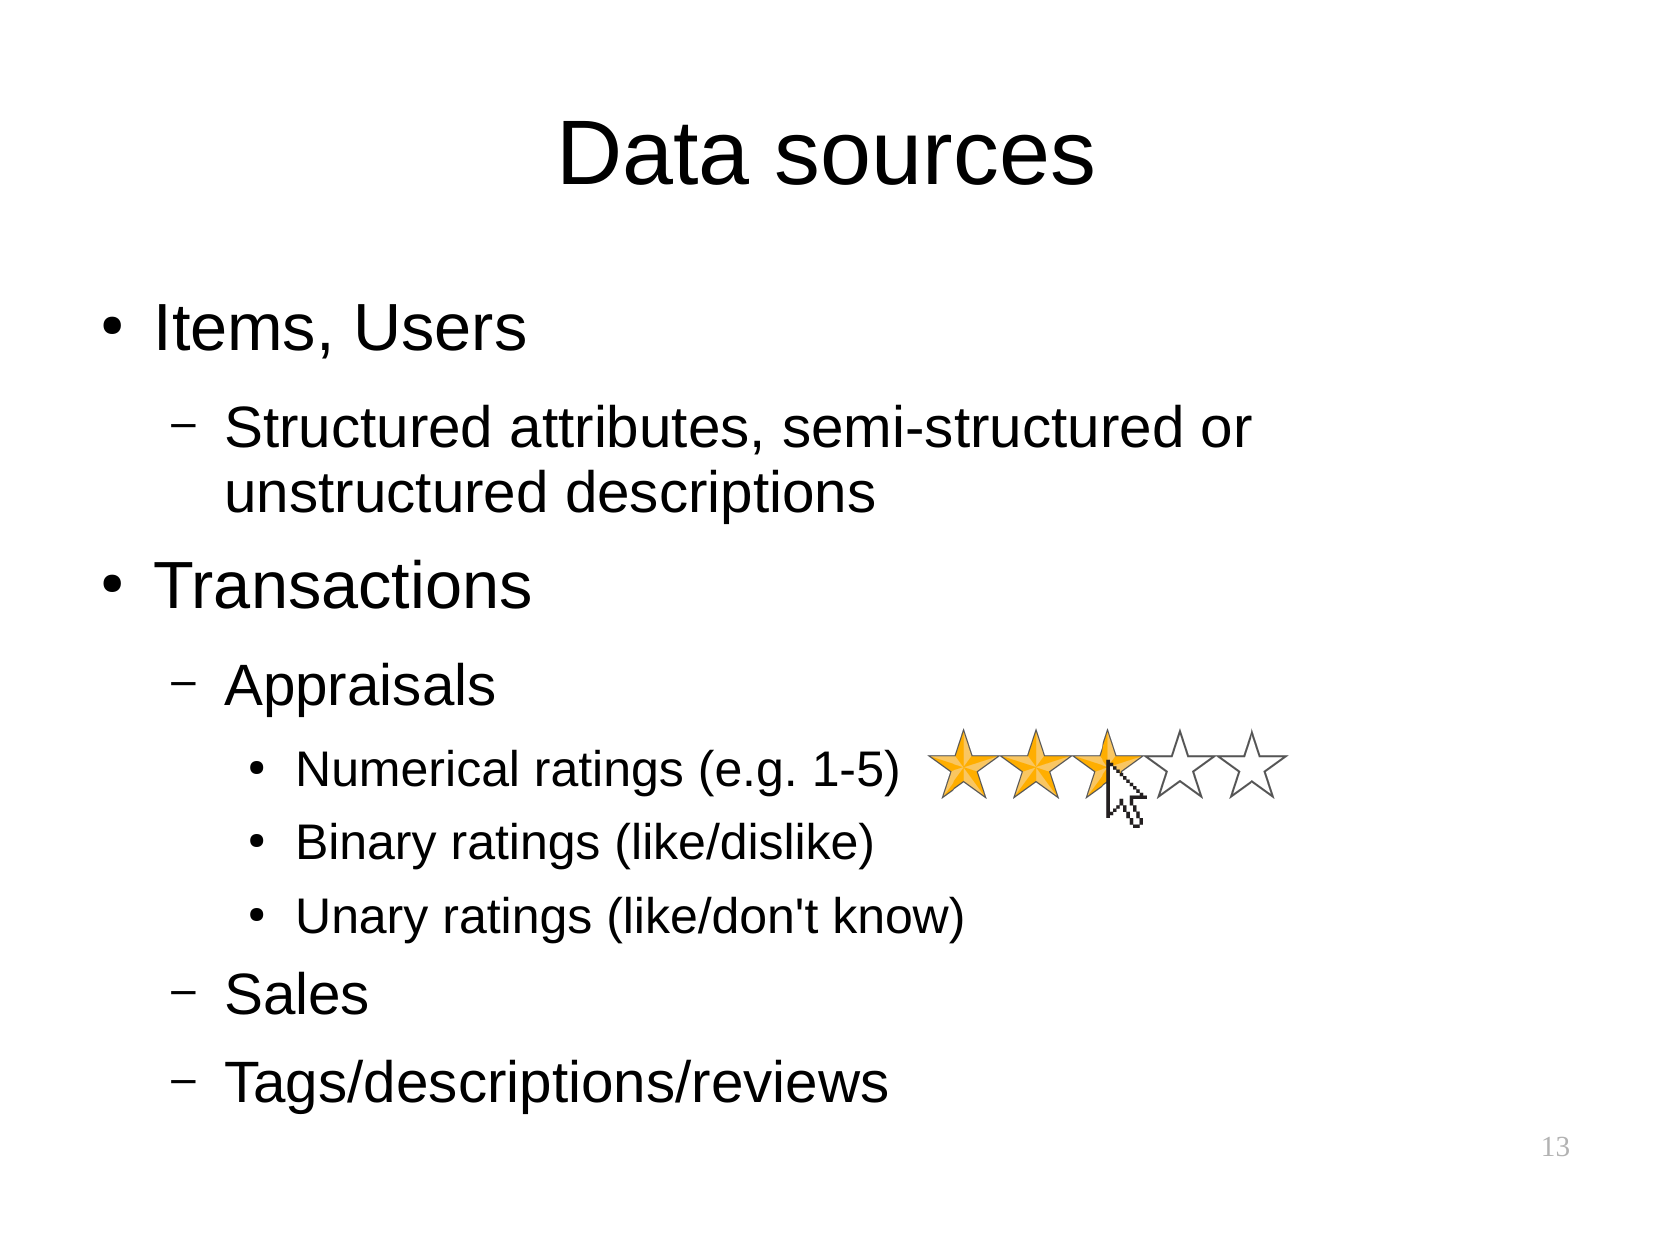

# Data sources
Items, Users
Structured attributes, semi-structured or unstructured descriptions
Transactions
Appraisals
Numerical ratings (e.g. 1-5)
Binary ratings (like/dislike)
Unary ratings (like/don't know)
Sales
Tags/descriptions/reviews
13